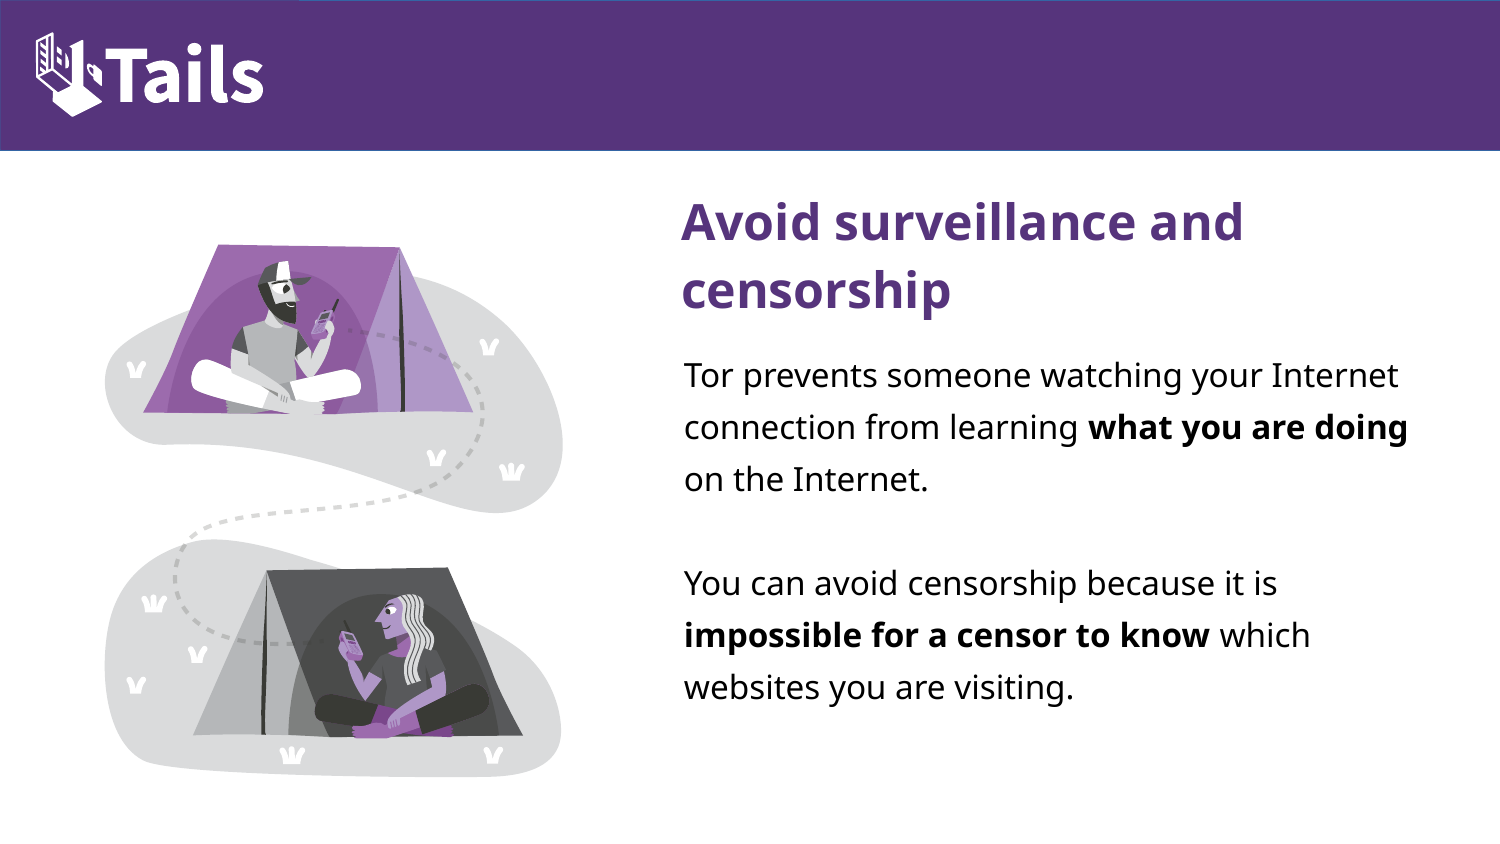

# Avoid surveillance and censorship
Tor prevents someone watching your Internet connection from learning what you are doing on the Internet.
You can avoid censorship because it is impossible for a censor to know which websites you are visiting.